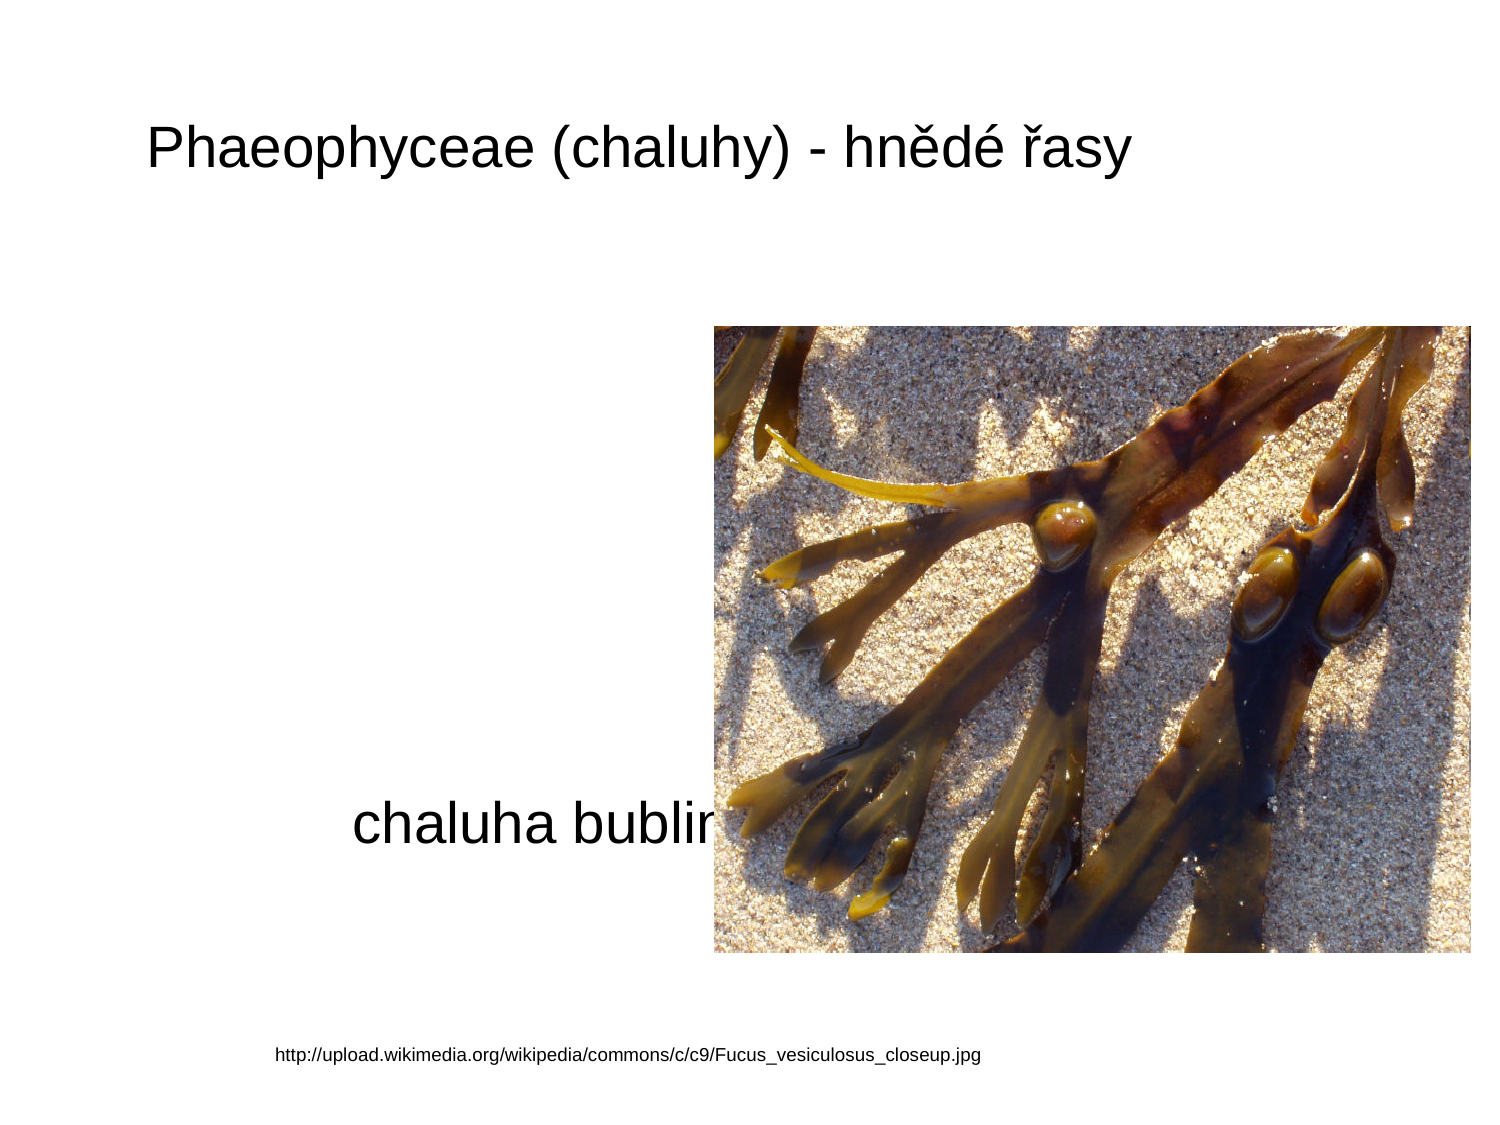

#
Phaeophyceae (chaluhy) - hnědé řasy
		chaluha bublinatá
			http://upload.wikimedia.org/wikipedia/commons/c/c9/Fucus_vesiculosus_closeup.jpg